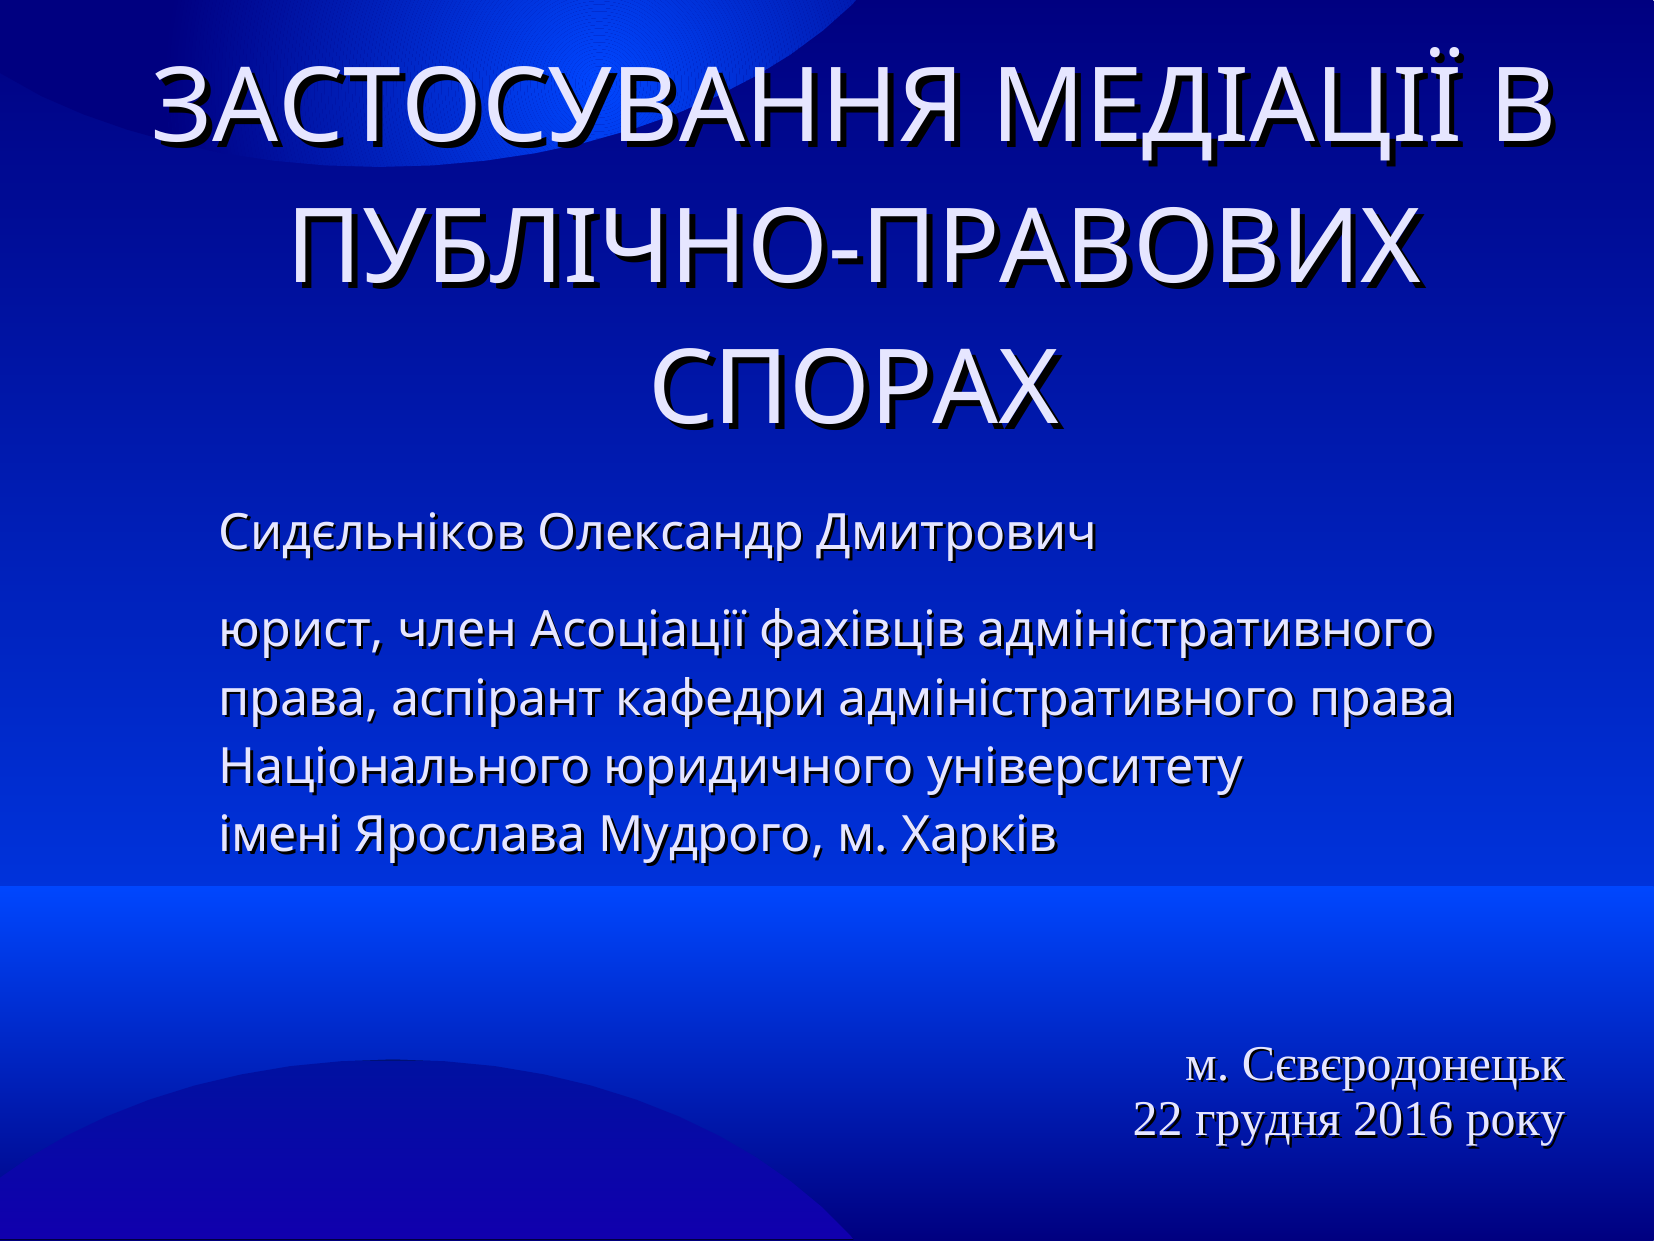

# ЗАСТОСУВАННЯ МЕДІАЦІЇ В ПУБЛІЧНО-ПРАВОВИХ СПОРАХ
Сидєльніков Олександр Дмитрович
юрист, член Асоціації фахівців адміністративного права, аспірант кафедри адміністративного права Національного юридичного університету
імені Ярослава Мудрого, м. Харків
м. Сєвєродонецьк
22 грудня 2016 року